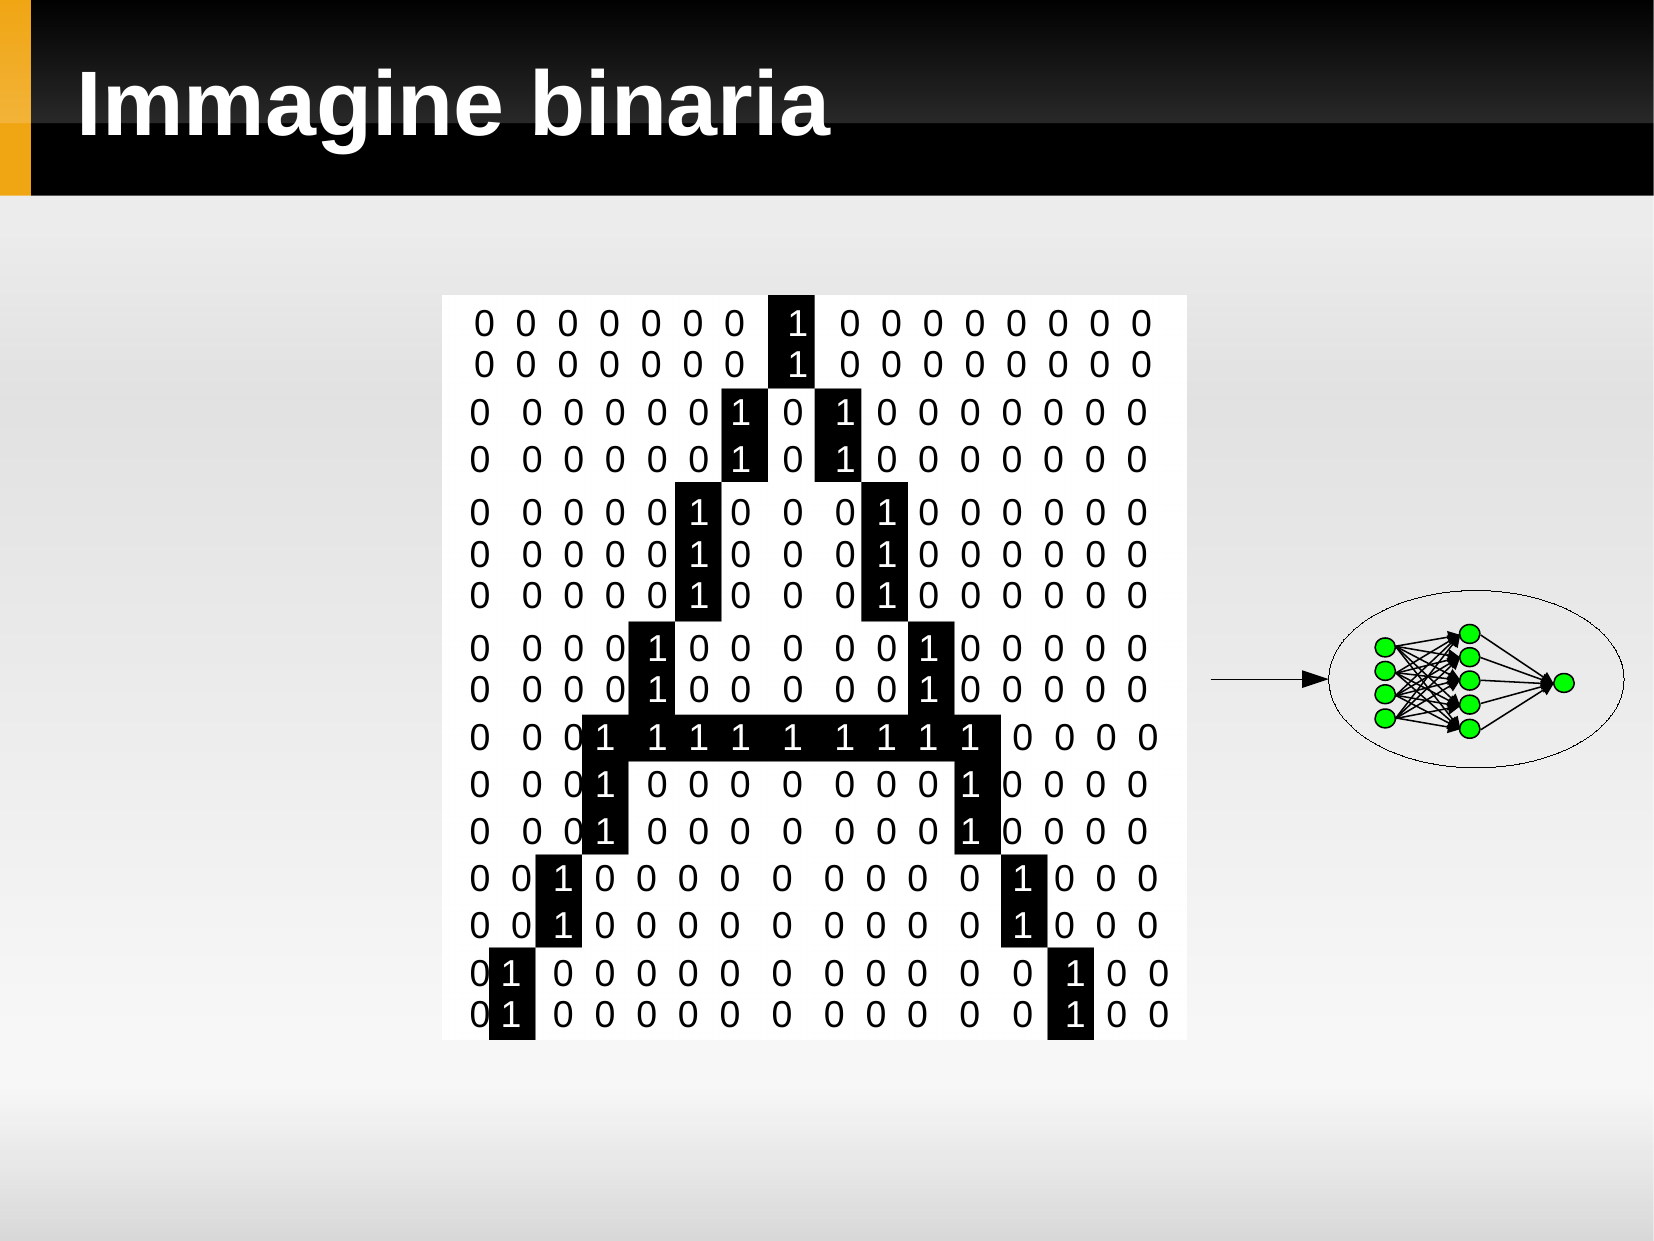

# Immagine binaria
 0 0 0 0 0 0 0 1 0 0 0 0 0 0 0 0
 0 0 0 0 0 0 0 1 0 0 0 0 0 0 0 0
0 0 0 0 0 0 1 0 1 0 0 0 0 0 0 0
0 0 0 0 0 0 1 0 1 0 0 0 0 0 0 0
0 0 0 0 0 1 0 0 0 1 0 0 0 0 0 0
0 0 0 0 0 1 0 0 0 1 0 0 0 0 0 0
0 0 0 0 0 1 0 0 0 1 0 0 0 0 0 0
0 0 0 0 1 0 0 0 0 0 1 0 0 0 0 0
0 0 0 0 1 0 0 0 0 0 1 0 0 0 0 0
0 0 0 1 1 1 1 1 1 1 1 1 0 0 0 0
0 0 0 1 0 0 0 0 0 0 0 1 0 0 0 0
0 0 0 1 0 0 0 0 0 0 0 1 0 0 0 0
0 0 1 0 0 0 0 0 0 0 0 0 1 0 0 0
0 0 1 0 0 0 0 0 0 0 0 0 1 0 0 0
0 1 0 0 0 0 0 0 0 0 0 0 0 1 0 0
0 1 0 0 0 0 0 0 0 0 0 0 0 1 0 0